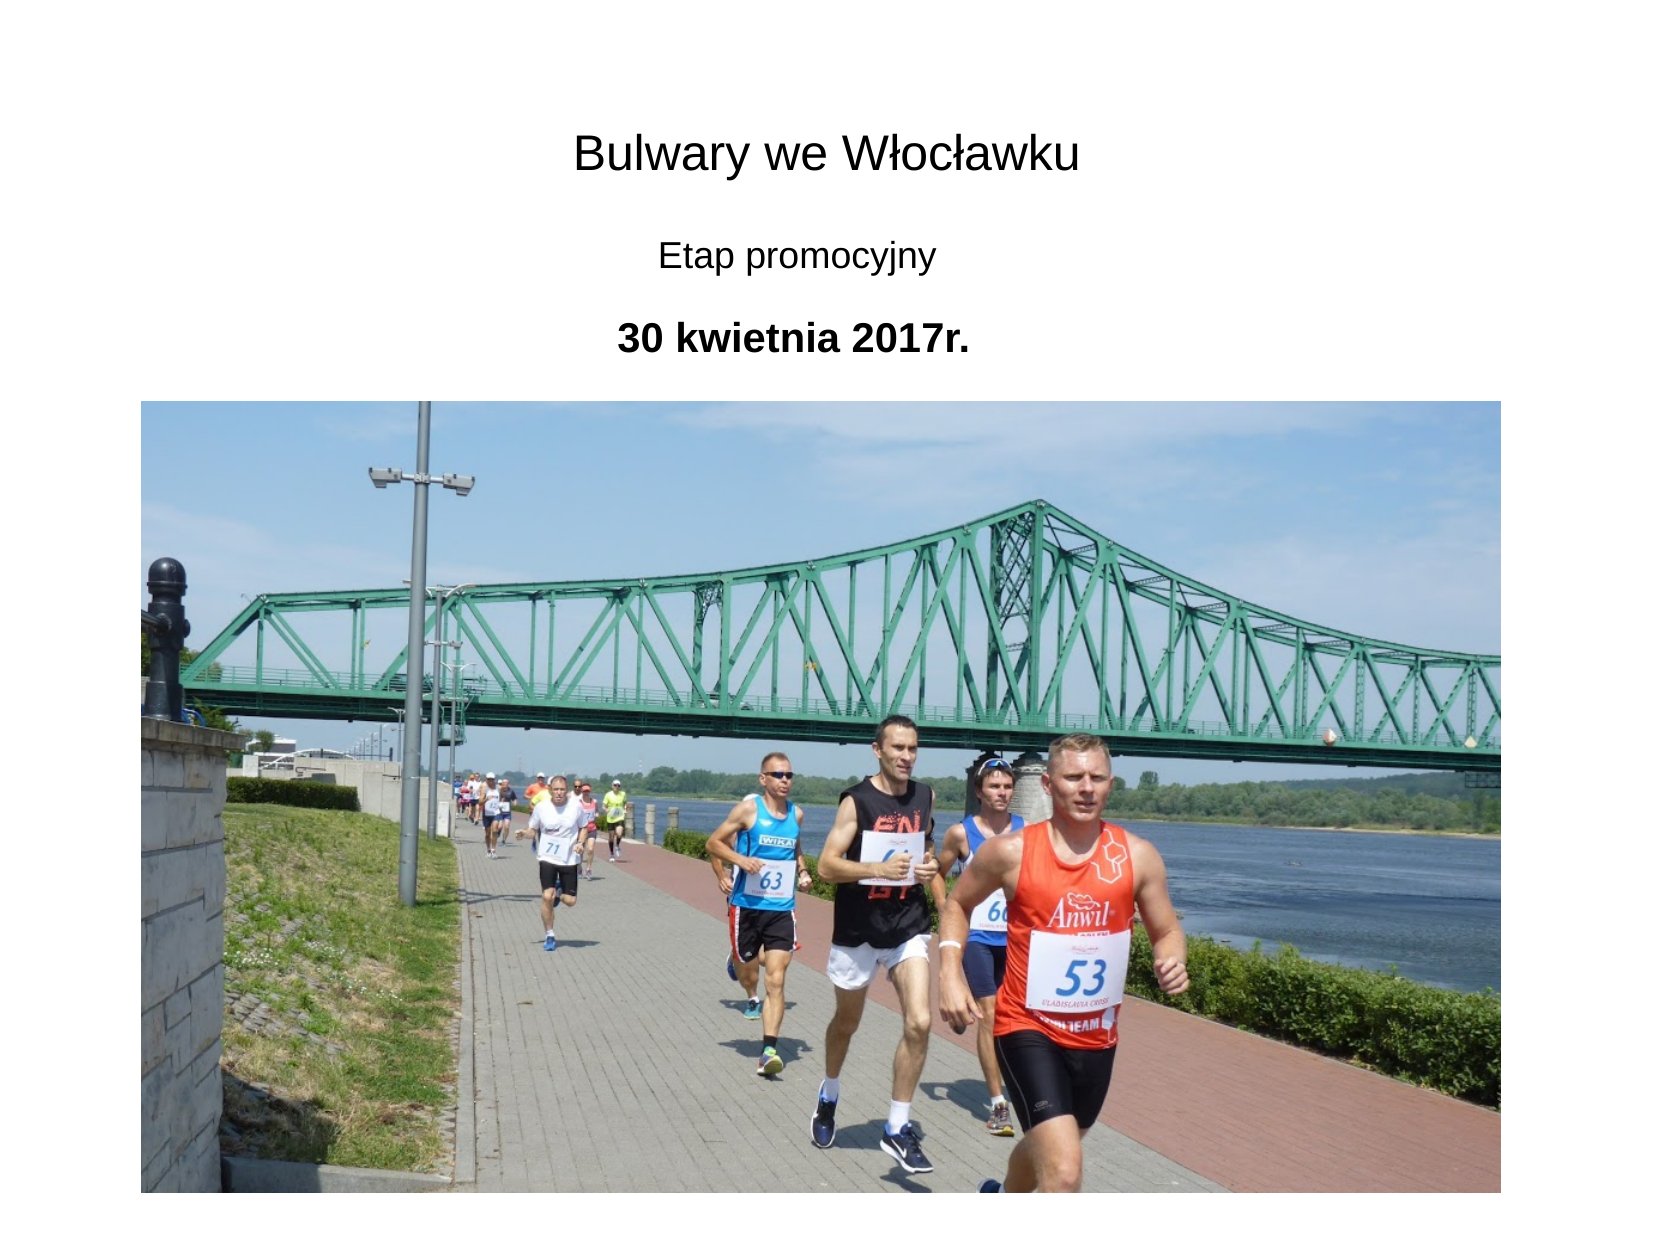

# Bulwary we Włocławku
 Etap promocyjny
 30 kwietnia 2017r.